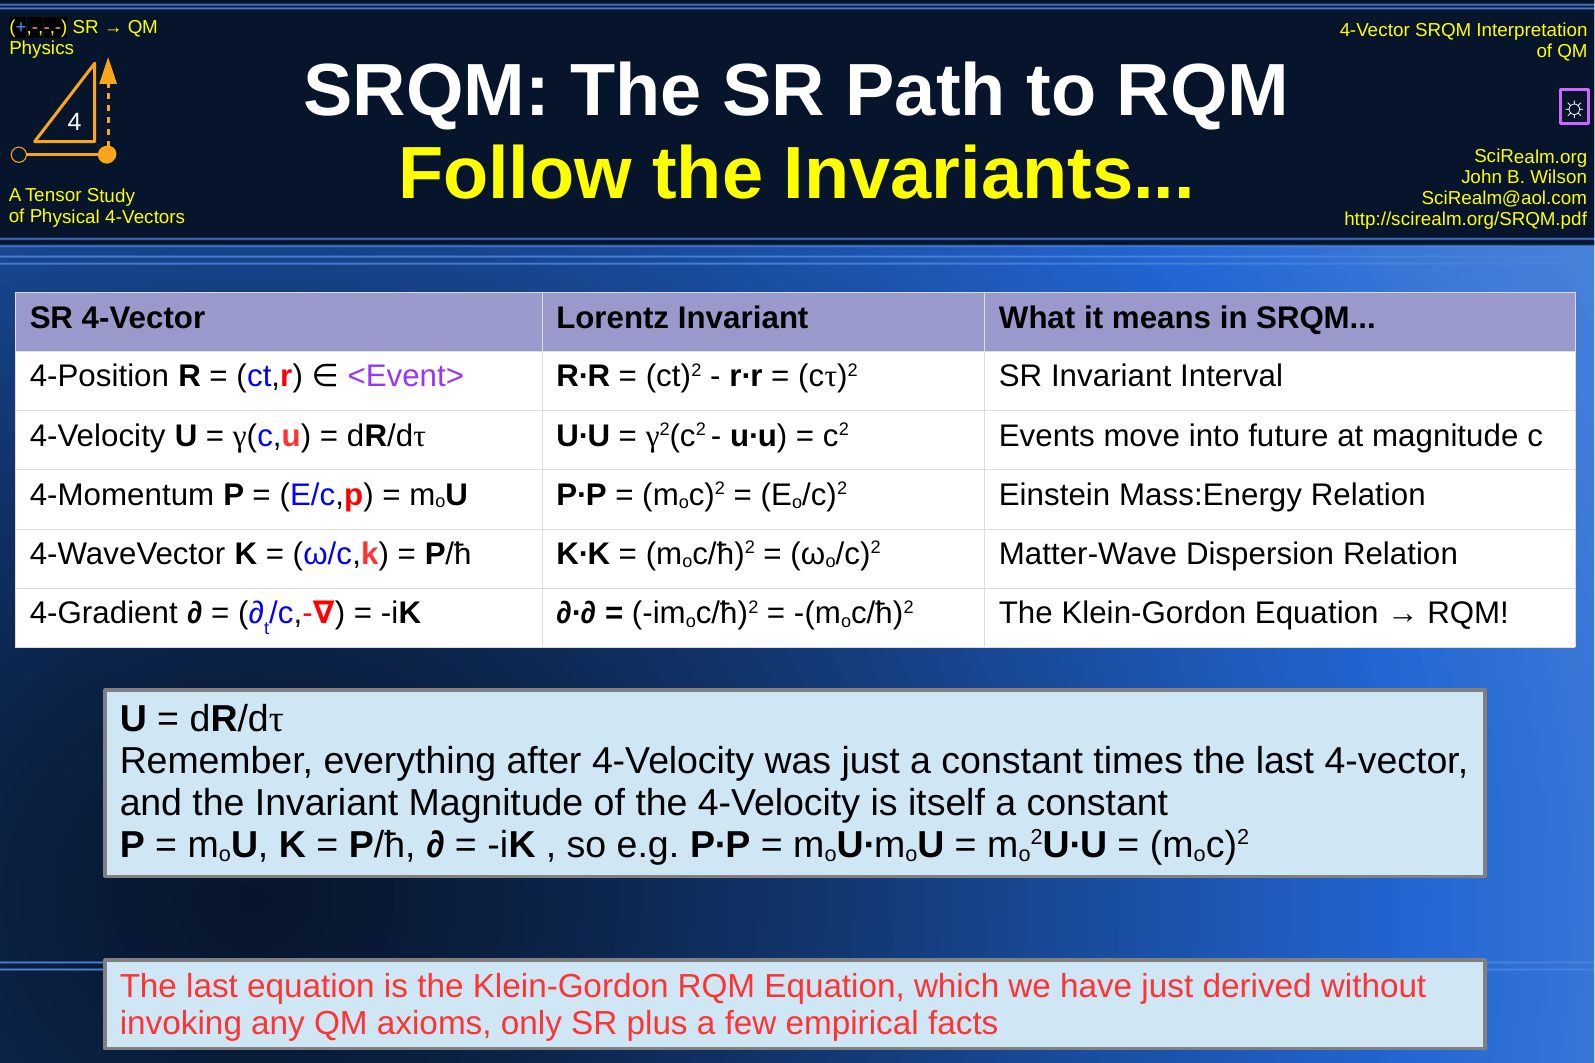

(+,-,-,-) SR → QM
Physics
A Tensor Study
of Physical 4-Vectors
4-Vector SRQM Interpretation
of QM
SciRealm.org
John B. Wilson
SciRealm@aol.com
http://scirealm.org/SRQM.pdf
# SRQM: The SR Path to RQM Follow the Invariants...
4
☼
| SR 4-Vector | Lorentz Invariant | What it means in SRQM... |
| --- | --- | --- |
| 4-Position R = (ct,r) ∈ <Event> | R∙R = (ct)2 - r∙r = (cτ)2 | SR Invariant Interval |
| 4-Velocity U = γ(c,u) = dR/dτ | U∙U = γ2(c2 - u∙u) = c2 | Events move into future at magnitude c |
| 4-Momentum P = (E/c,p) = moU | P∙P = (moc)2 = (Eo/c)2 | Einstein Mass:Energy Relation |
| 4-WaveVector K = (ω/c,k) = P/ħ | K∙K = (moc/ħ)2 = (ωo/c)2 | Matter-Wave Dispersion Relation |
| 4-Gradient ∂ = (∂t/c,-∇) = -iK | ∂∙∂ = (-imoc/ħ)2 = -(moc/ħ)2 | The Klein-Gordon Equation → RQM! |
U = dR/dτ
Remember, everything after 4-Velocity was just a constant times the last 4-vector, and the Invariant Magnitude of the 4-Velocity is itself a constant
P = moU, K = P/ħ, ∂ = -iK , so e.g. P∙P = moU∙moU = mo2U∙U = (moc)2
The last equation is the Klein-Gordon RQM Equation, which we have just derived without invoking any QM axioms, only SR plus a few empirical facts